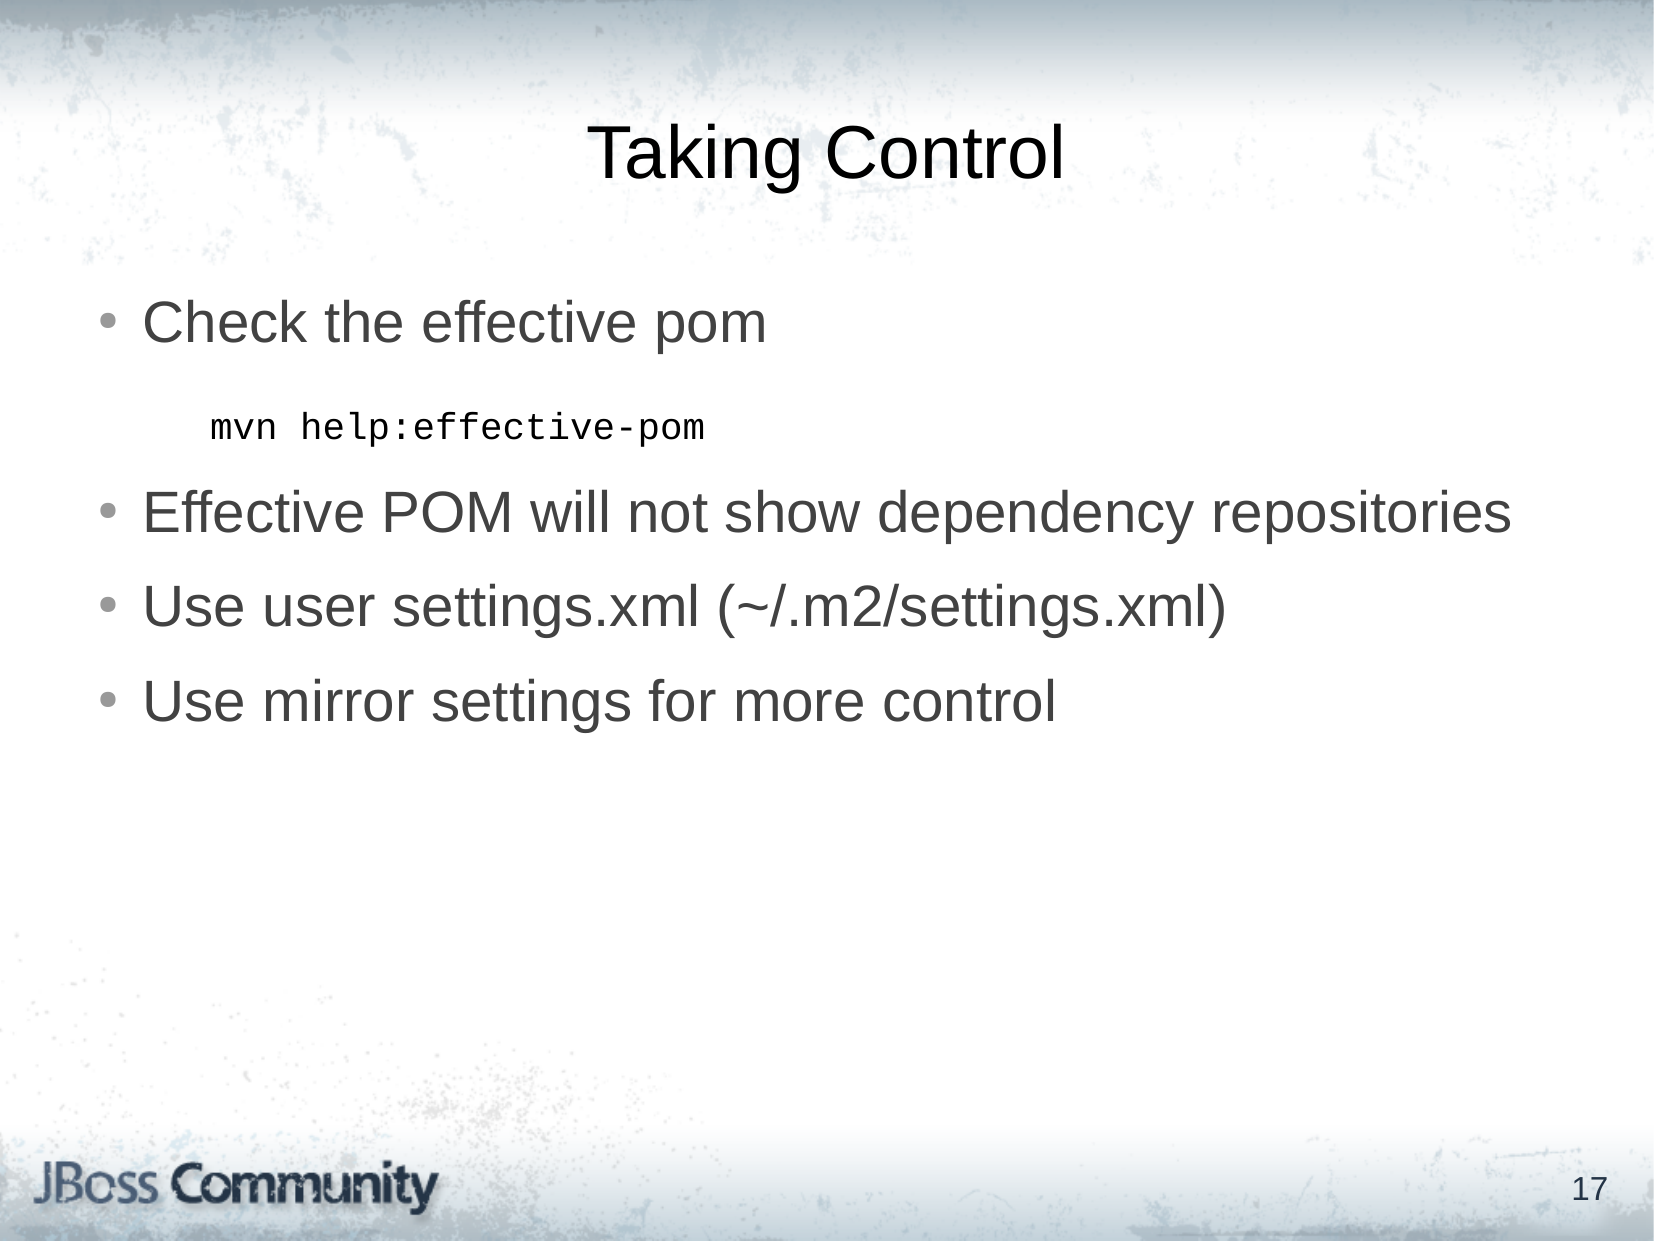

# Taking Control
Check the effective pom
Effective POM will not show dependency repositories
Use user settings.xml (~/.m2/settings.xml)
Use mirror settings for more control
 mvn help:effective-pom